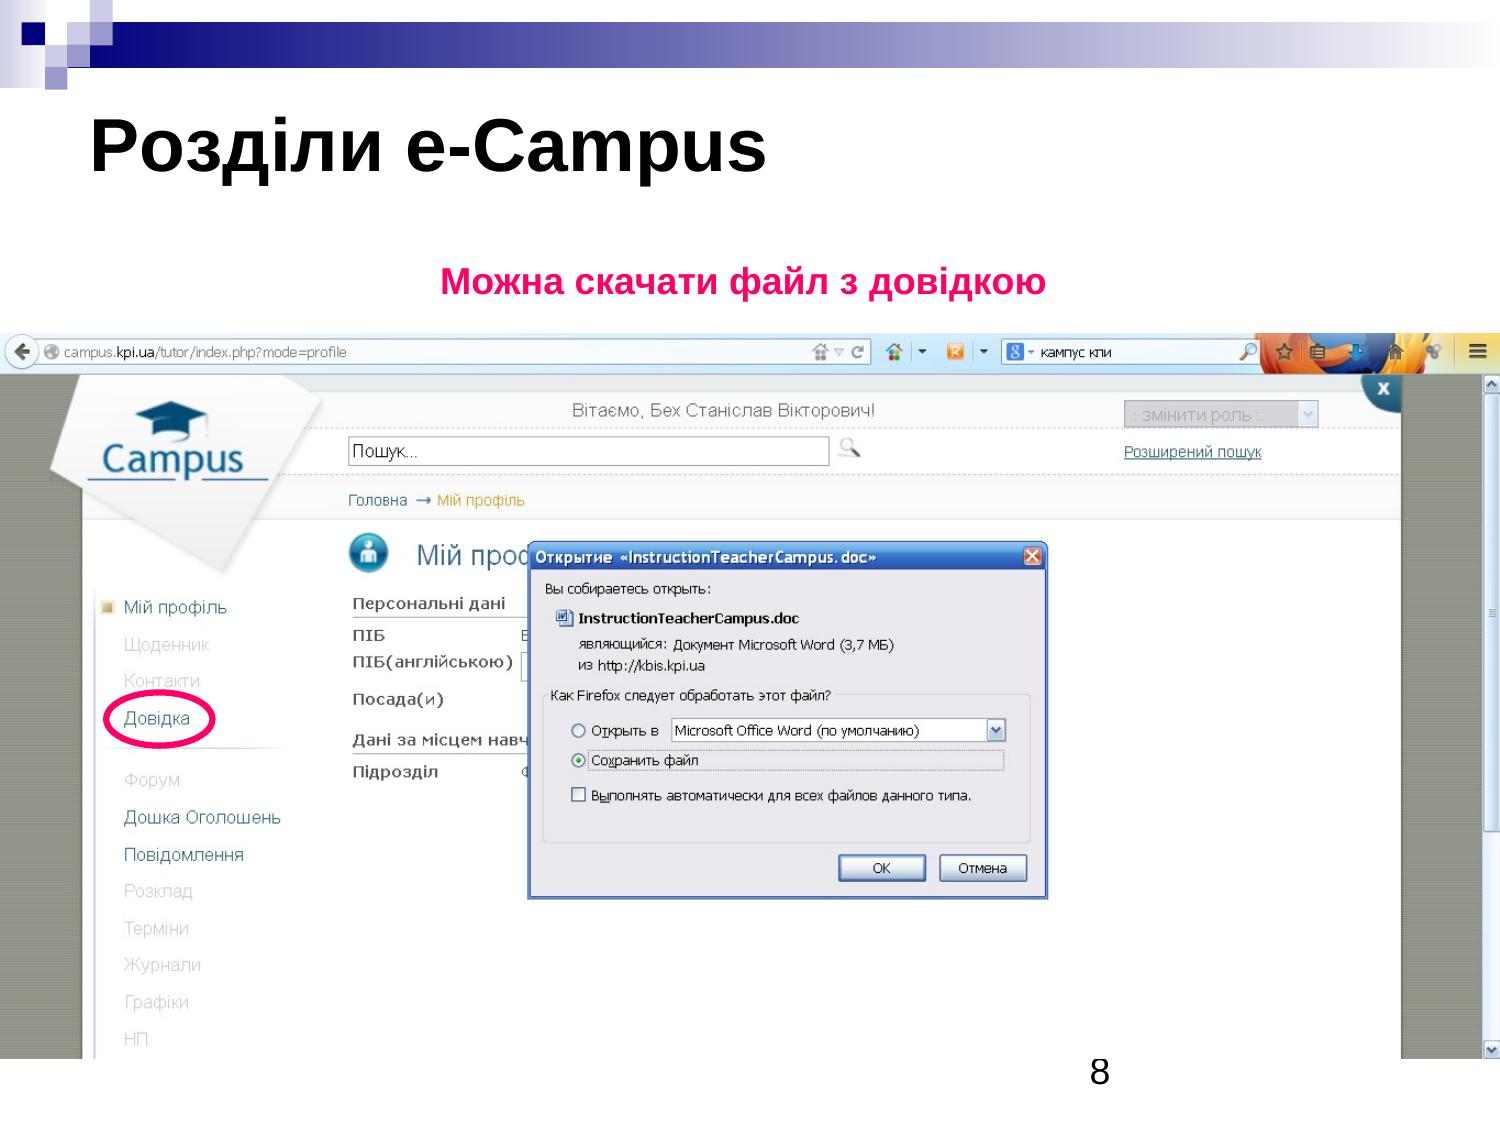

# Розділи e-Campus
Можна скачати файл з довідкою
8